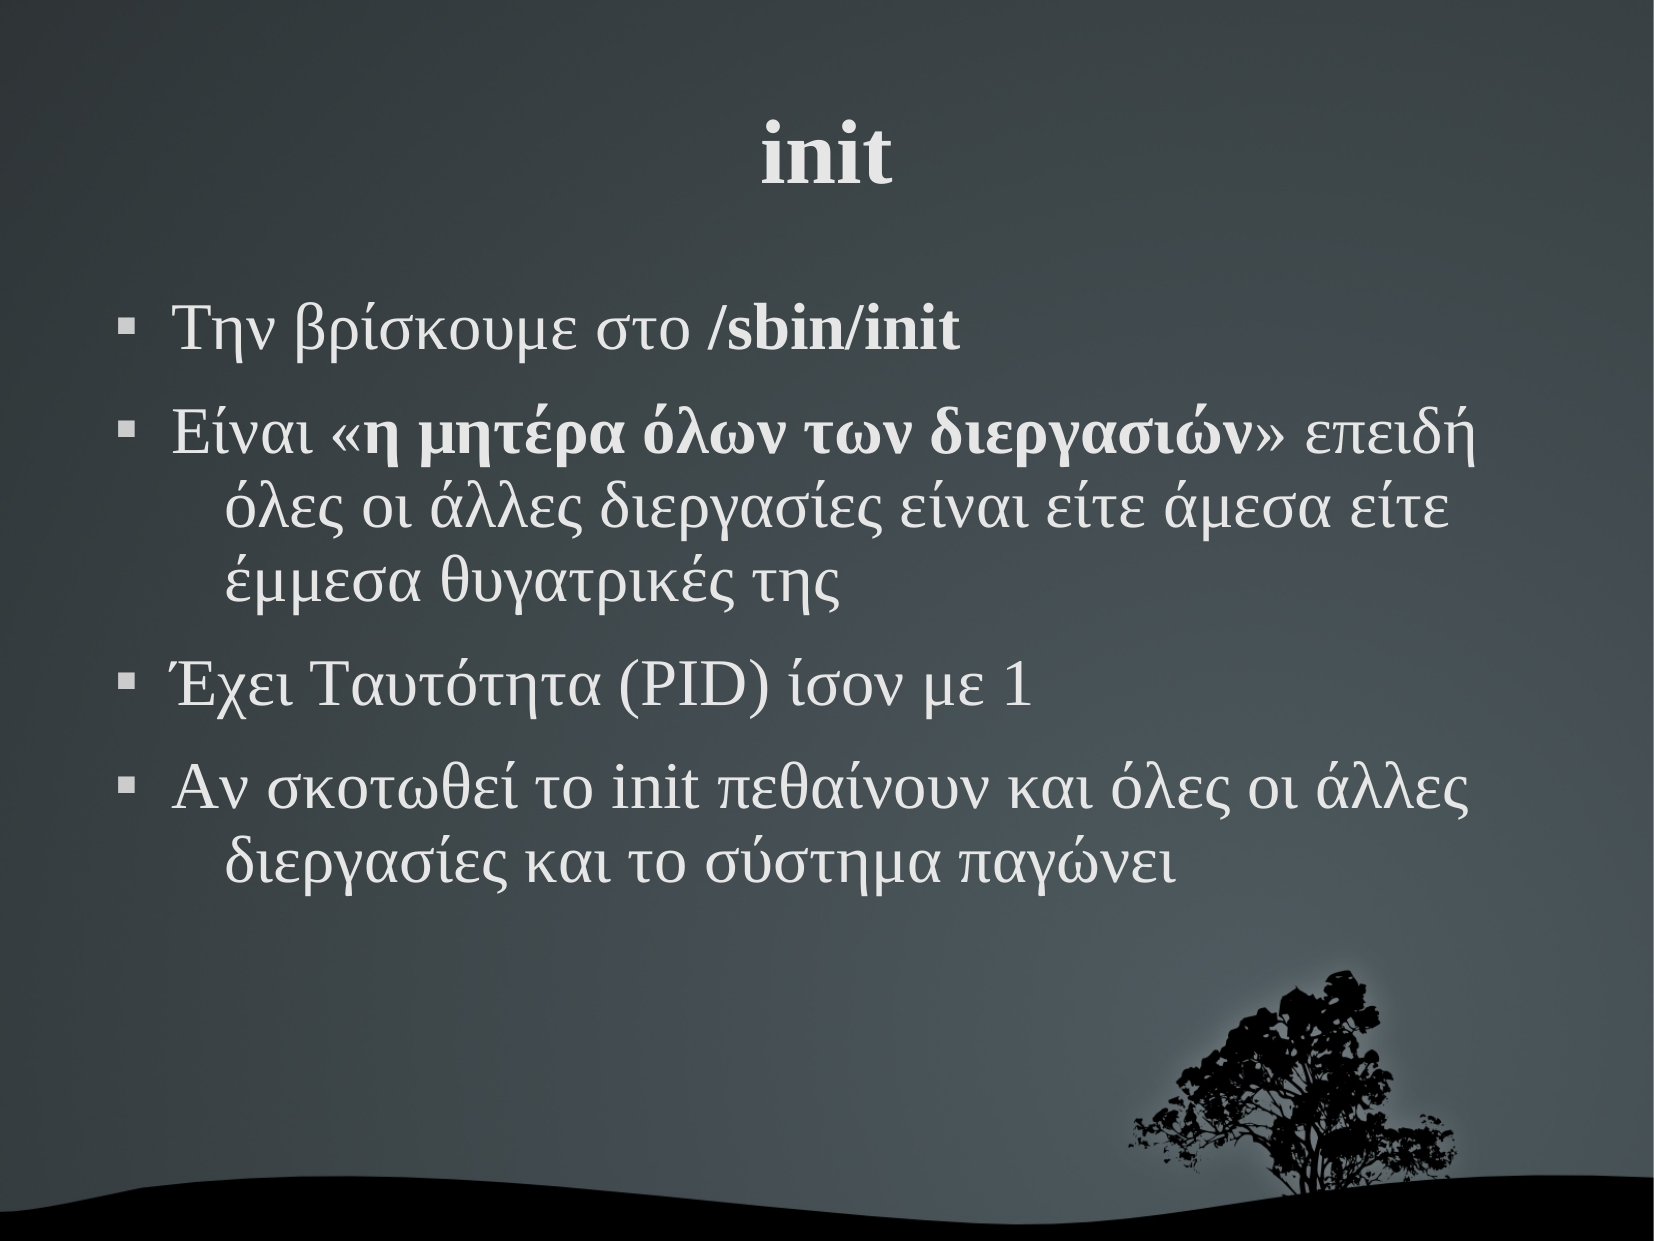

# init
Την βρίσκουμε στο /sbin/init
Είναι «η μητέρα όλων των διεργασιών» επειδή όλες οι άλλες διεργασίες είναι είτε άμεσα είτε έμμεσα θυγατρικές της
Έχει Ταυτότητα (PID) ίσον με 1
Αν σκοτωθεί το init πεθαίνουν και όλες οι άλλες διεργασίες και το σύστημα παγώνει